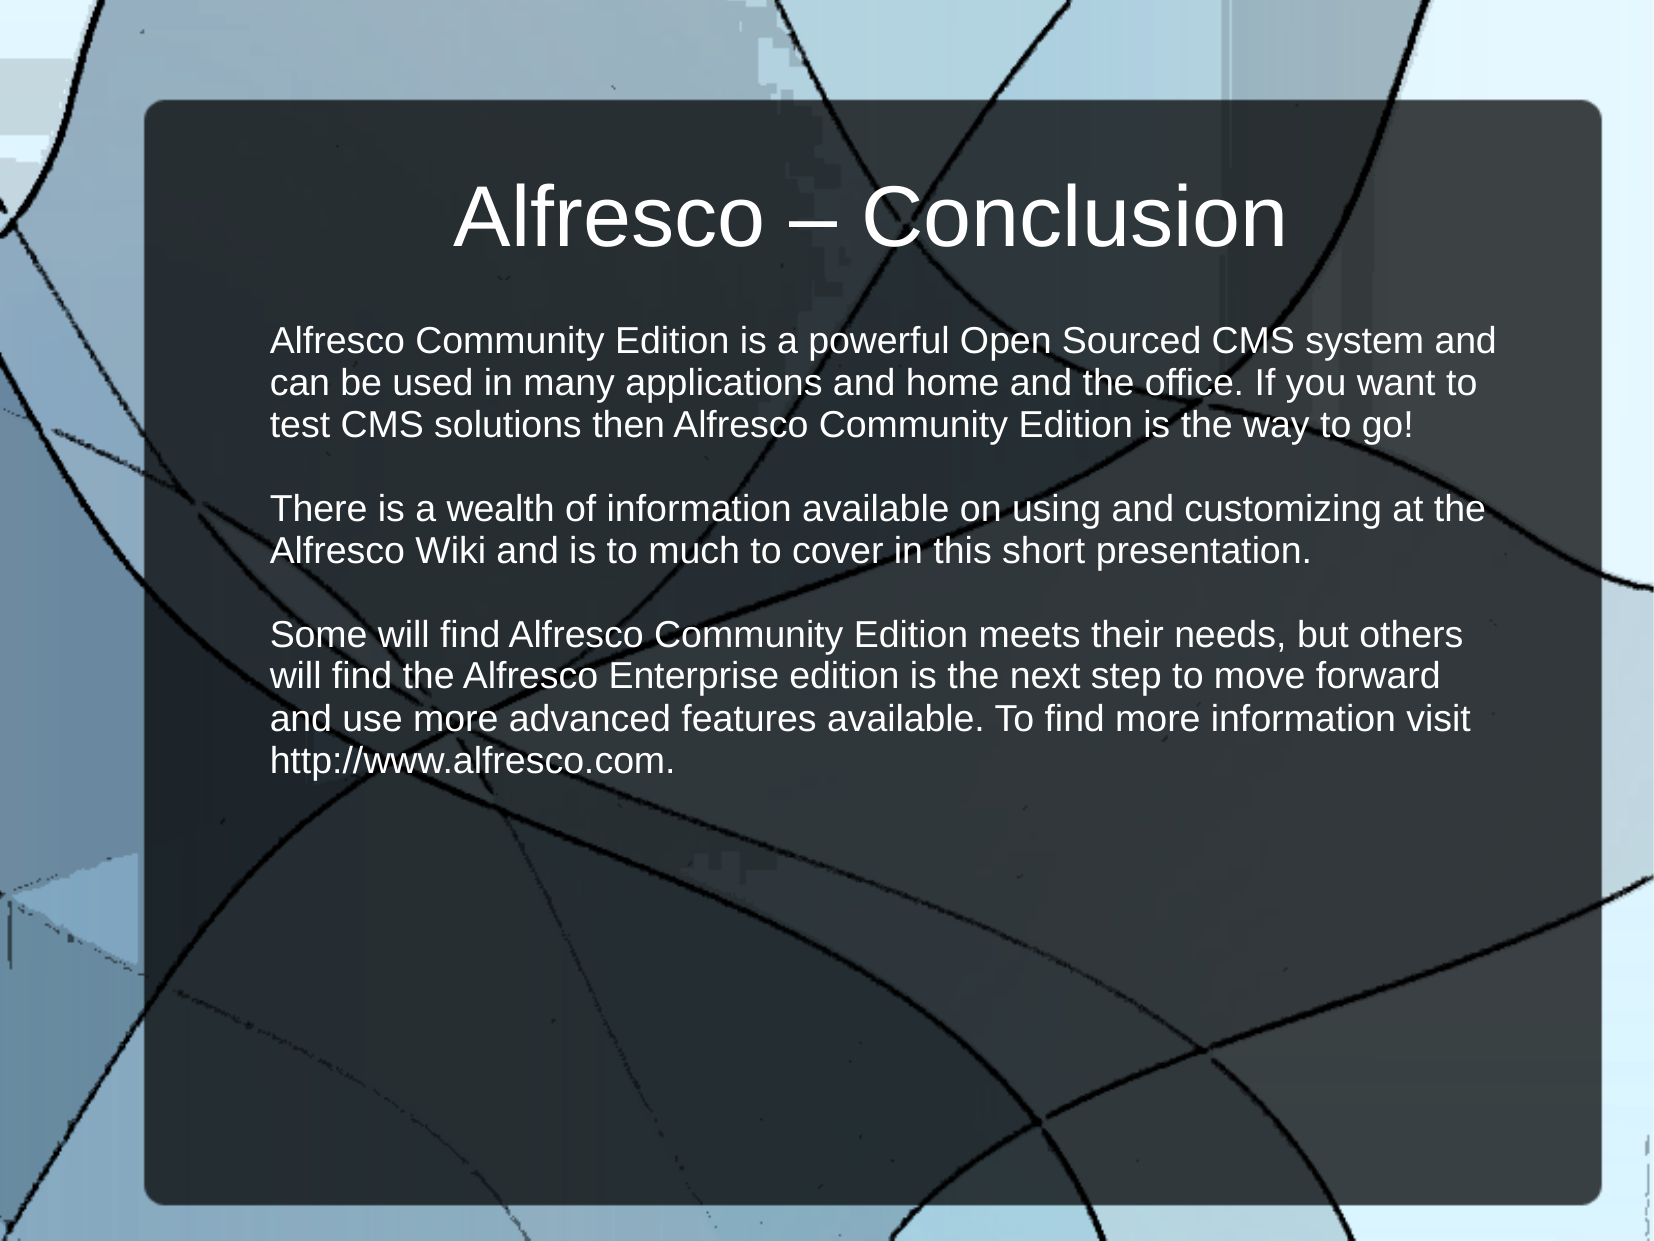

# Alfresco – Conclusion
Alfresco Community Edition is a powerful Open Sourced CMS system and can be used in many applications and home and the office. If you want to test CMS solutions then Alfresco Community Edition is the way to go!
There is a wealth of information available on using and customizing at the Alfresco Wiki and is to much to cover in this short presentation.
Some will find Alfresco Community Edition meets their needs, but others will find the Alfresco Enterprise edition is the next step to move forward and use more advanced features available. To find more information visit http://www.alfresco.com.